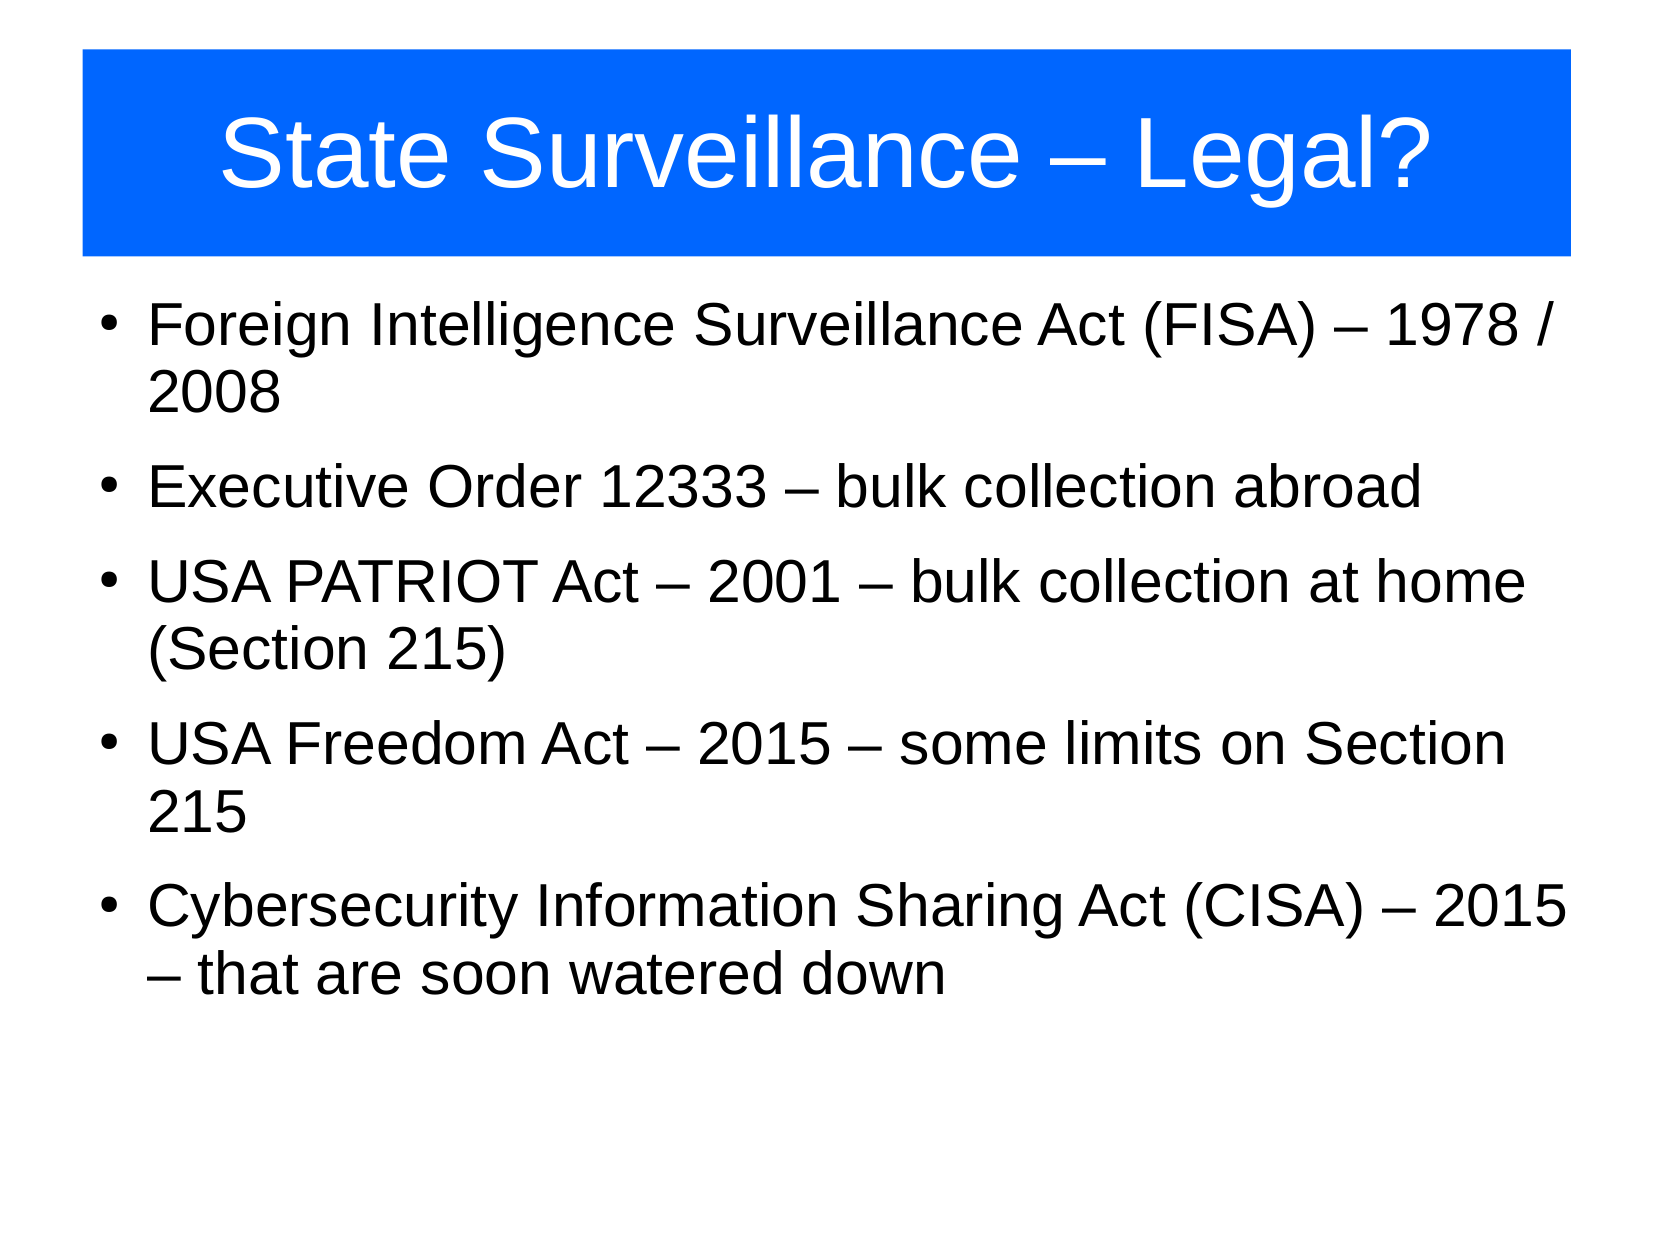

# State Surveillance – Legal?
Foreign Intelligence Surveillance Act (FISA) – 1978 / 2008
Executive Order 12333 – bulk collection abroad
USA PATRIOT Act – 2001 – bulk collection at home (Section 215)
USA Freedom Act – 2015 – some limits on Section 215
Cybersecurity Information Sharing Act (CISA) – 2015 – that are soon watered down